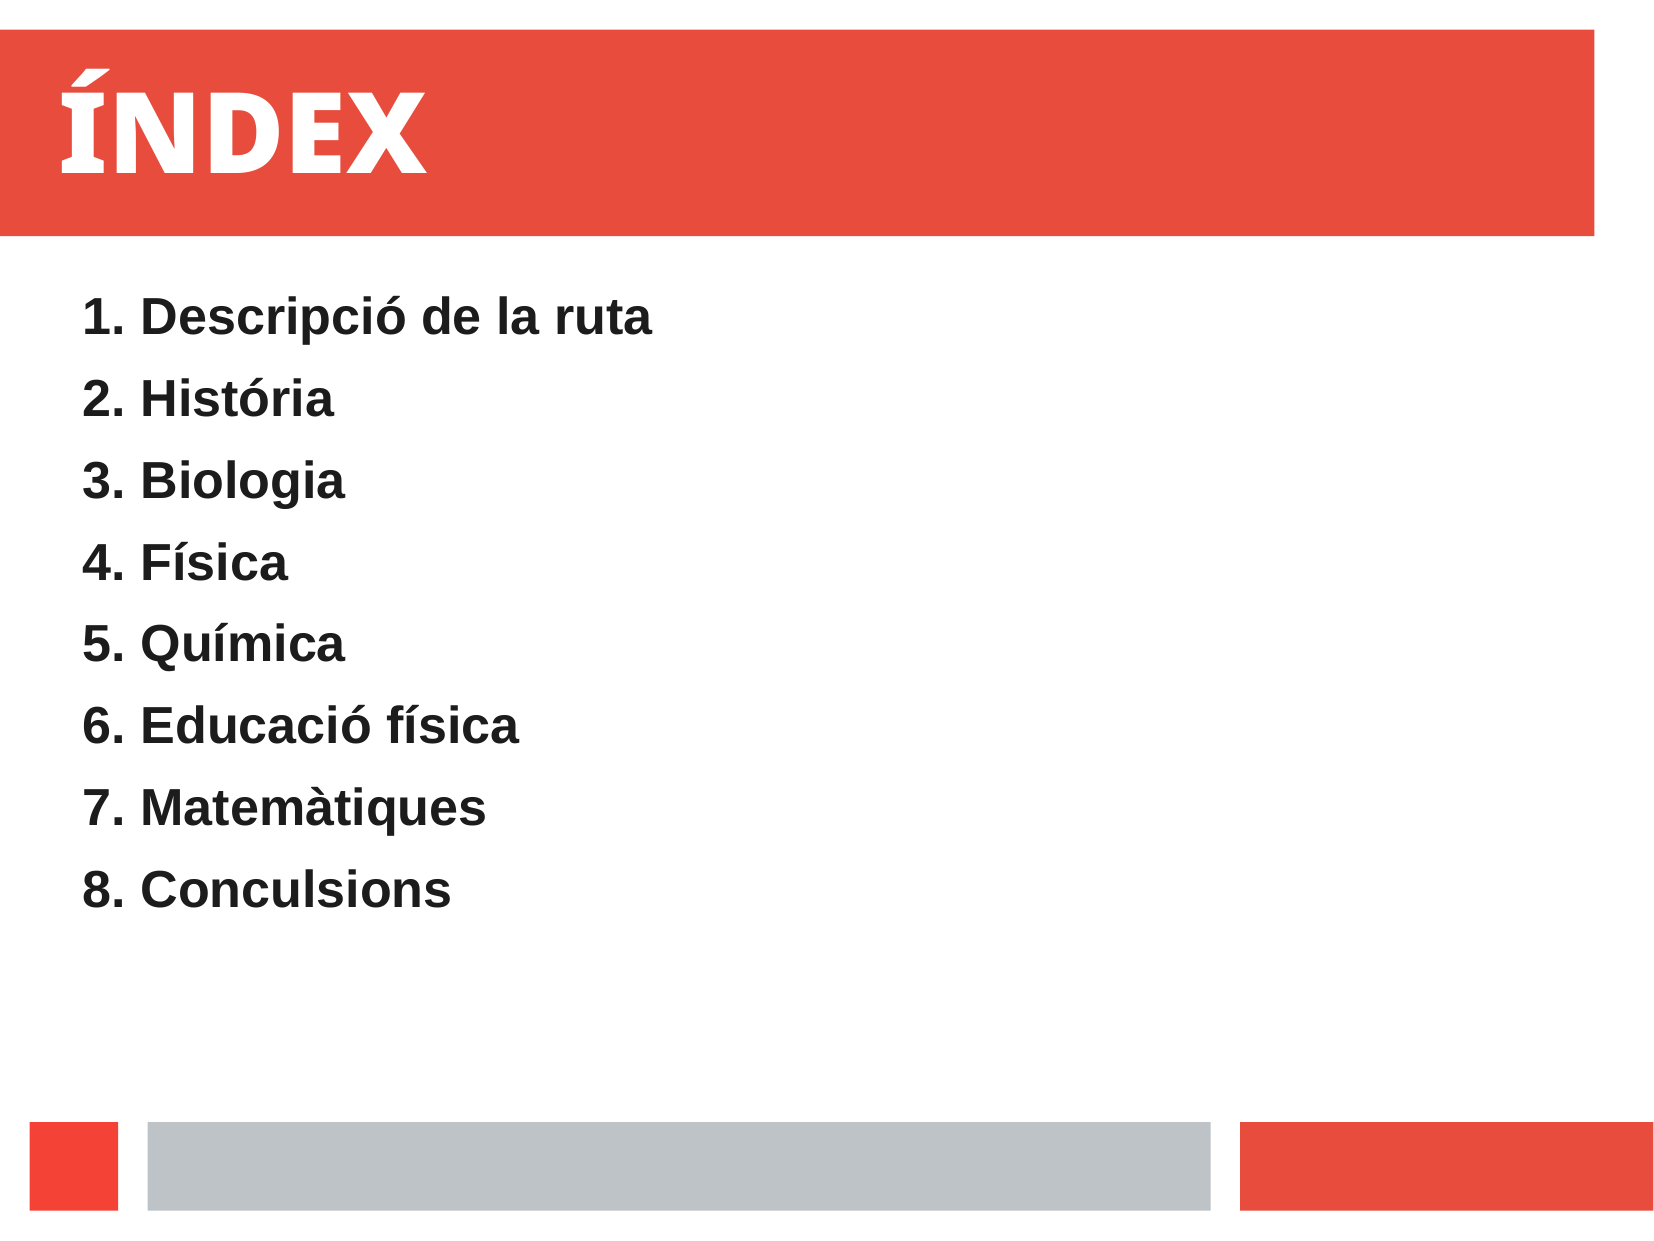

# ÍNDEX
1. Descripció de la ruta
2. História
3. Biologia
4. Física
5. Química
6. Educació física
7. Matemàtiques
8. Conculsions